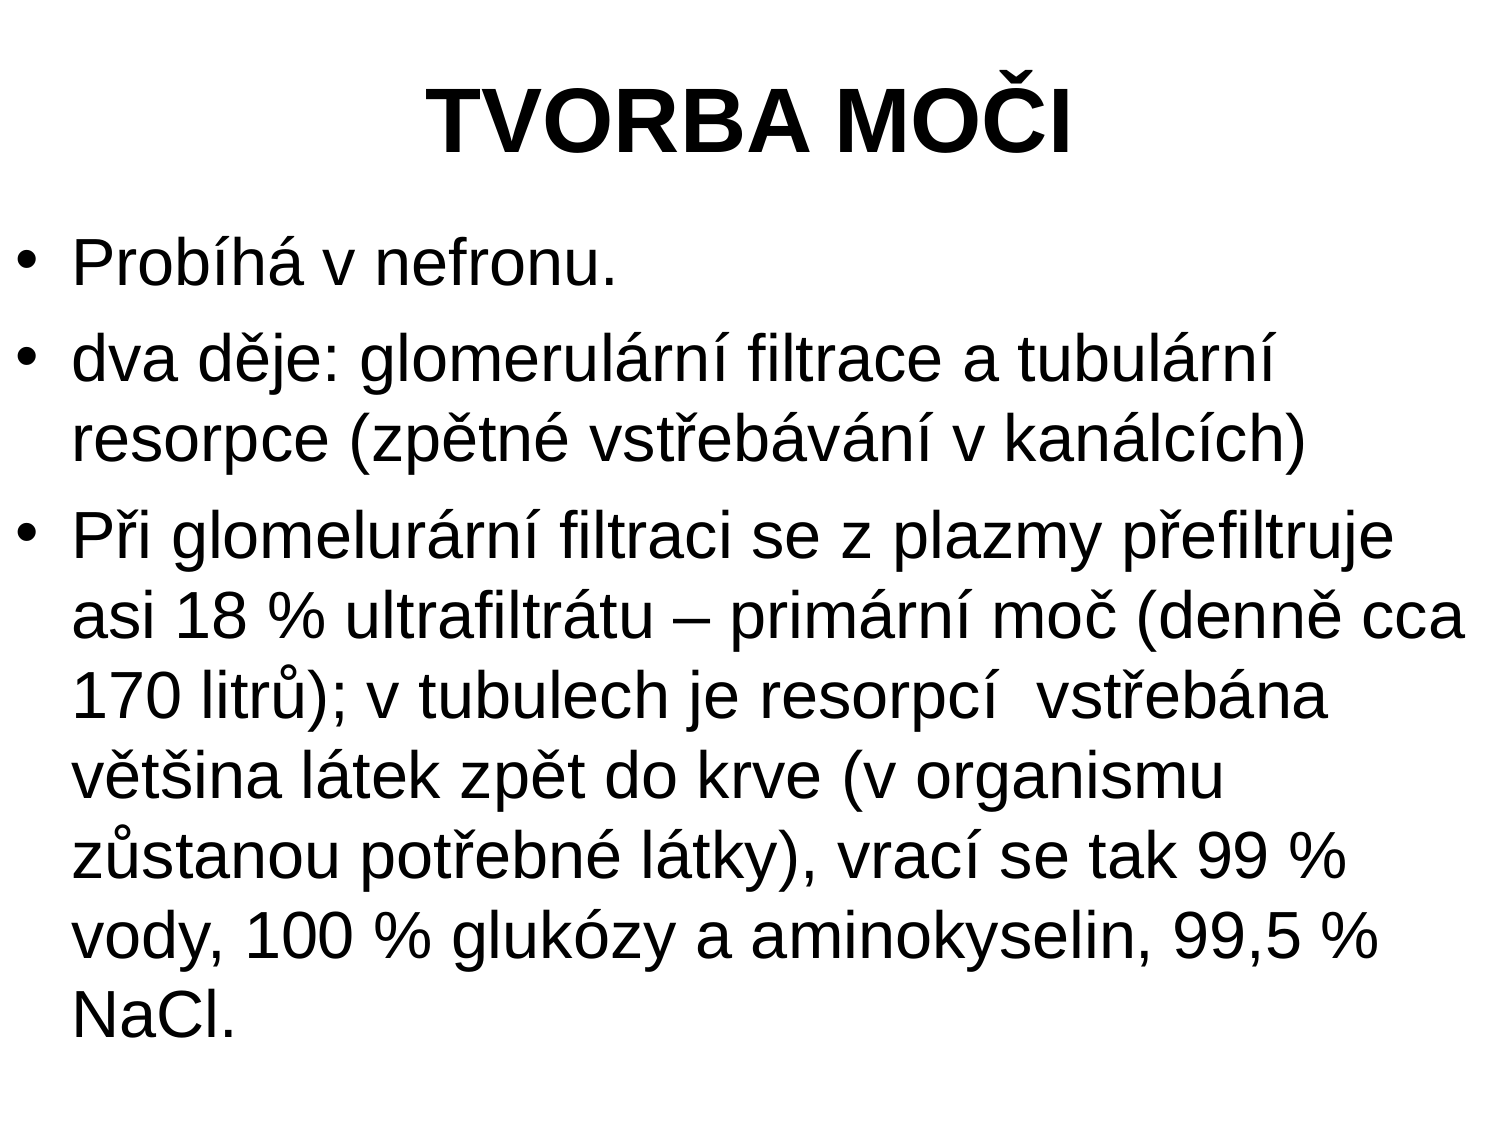

# TVORBA MOČI
Probíhá v nefronu.
dva děje: glomerulární filtrace a tubulární resorpce (zpětné vstřebávání v kanálcích)
Při glomelurární filtraci se z plazmy přefiltruje asi 18 % ultrafiltrátu – primární moč (denně cca 170 litrů); v tubulech je resorpcí vstřebána většina látek zpět do krve (v organismu zůstanou potřebné látky), vrací se tak 99 % vody, 100 % glukózy a aminokyselin, 99,5 % NaCl.